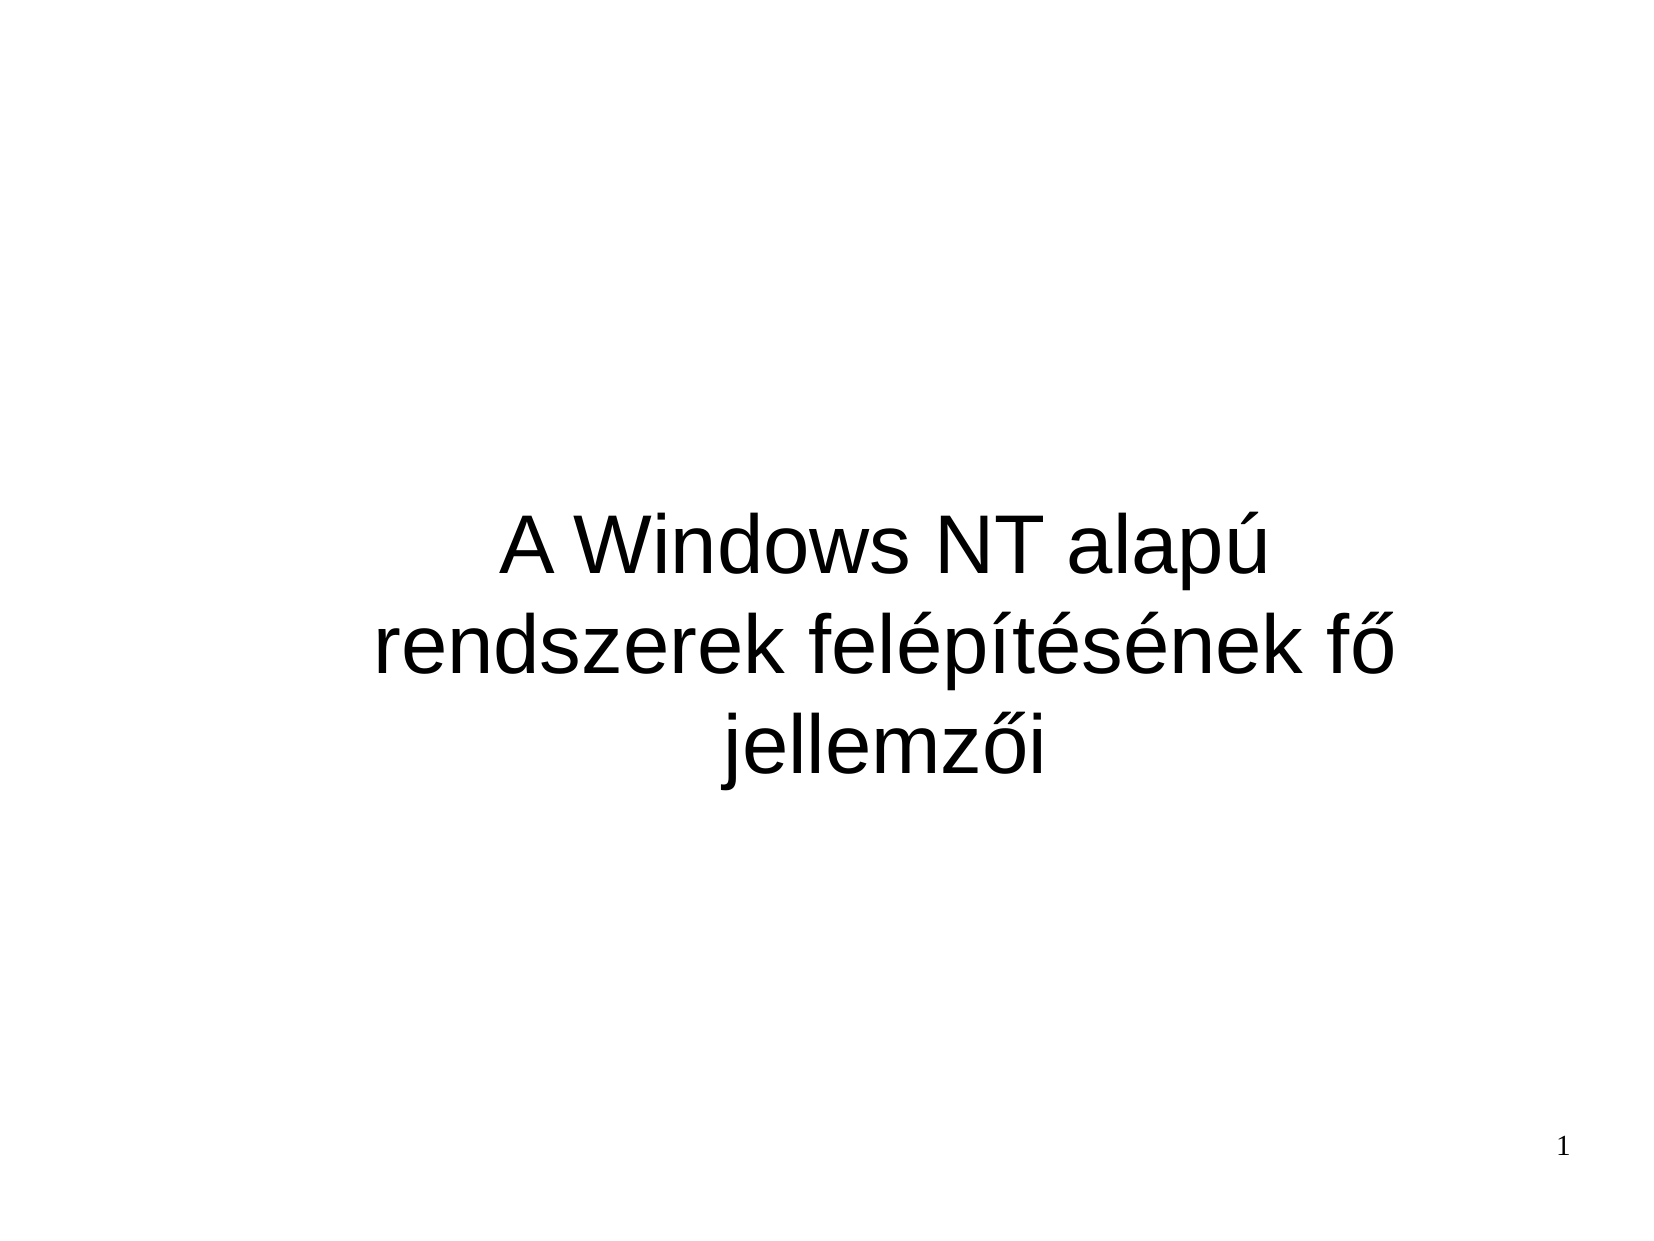

# A Windows NT alapú rendszerek felépítésének fő jellemzői
1